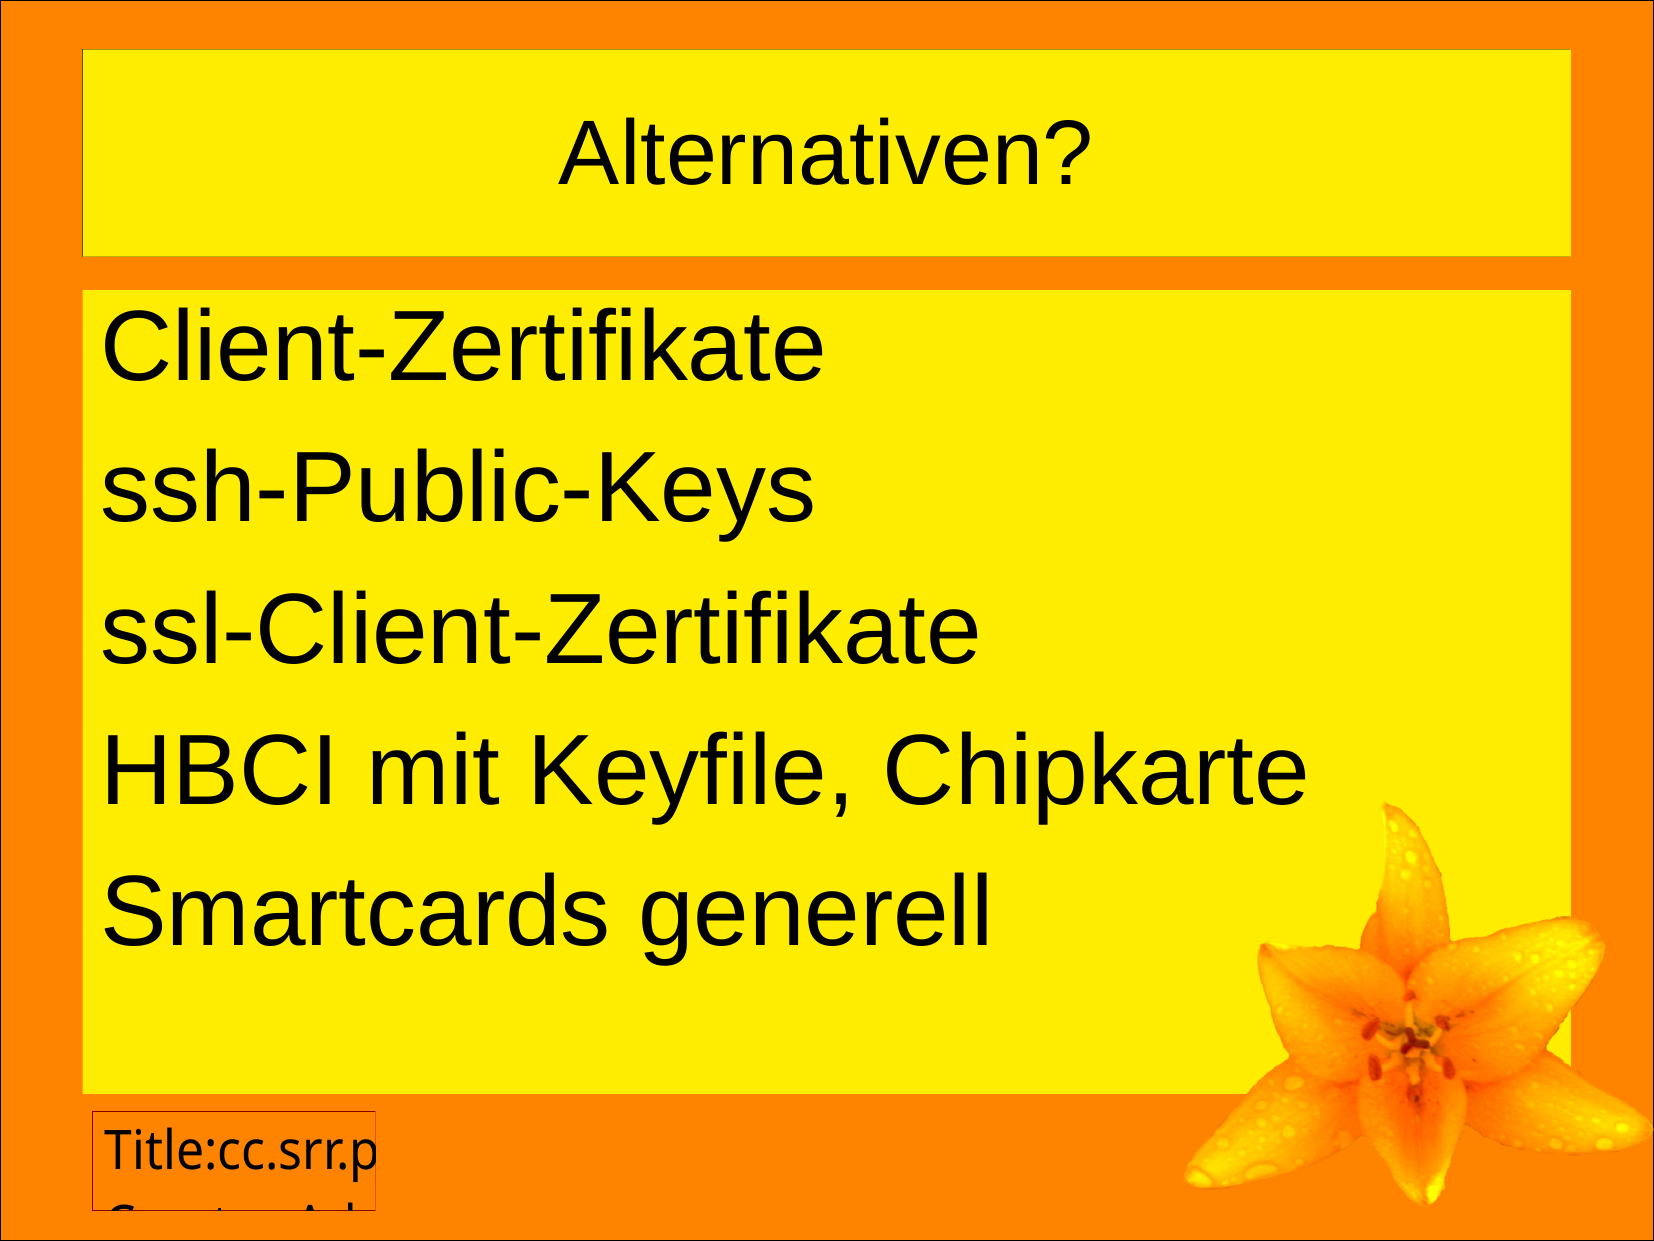

# Alternativen?
Client-Zertifikate
ssh-Public-Keys
ssl-Client-Zertifikate
HBCI mit Keyfile, Chipkarte
Smartcards generell